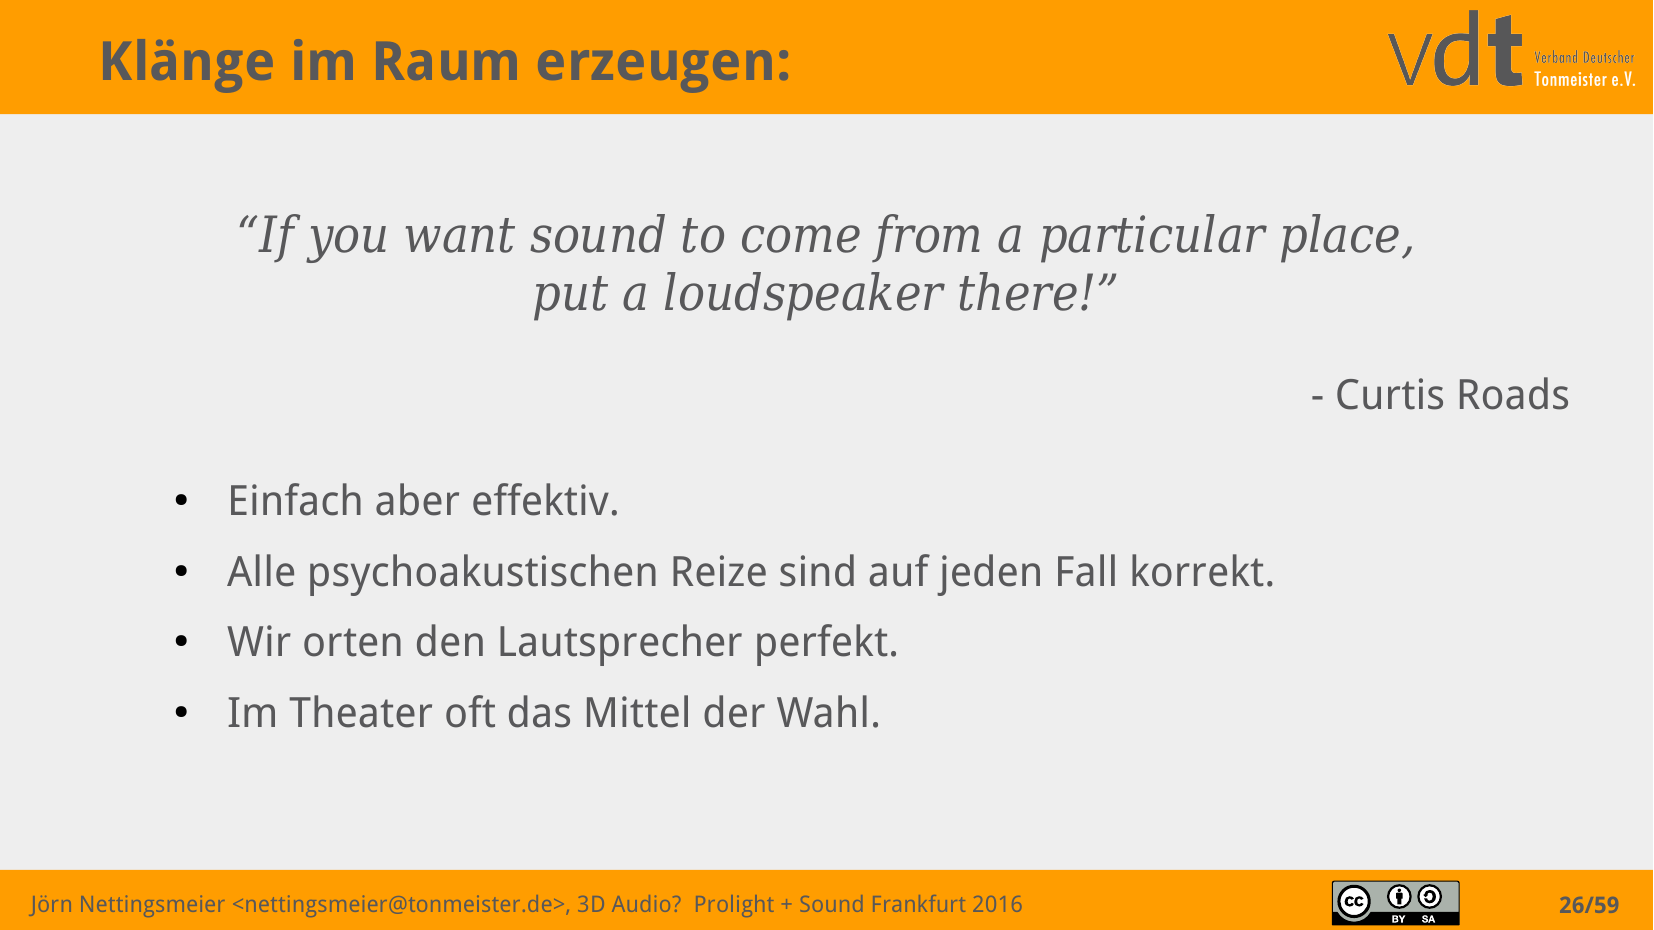

# Klänge im Raum erzeugen:
“If you want sound to come from a particular place,
put a loudspeaker there!”
- Curtis Roads
Einfach aber effektiv.
Alle psychoakustischen Reize sind auf jeden Fall korrekt.
Wir orten den Lautsprecher perfekt.
Im Theater oft das Mittel der Wahl.